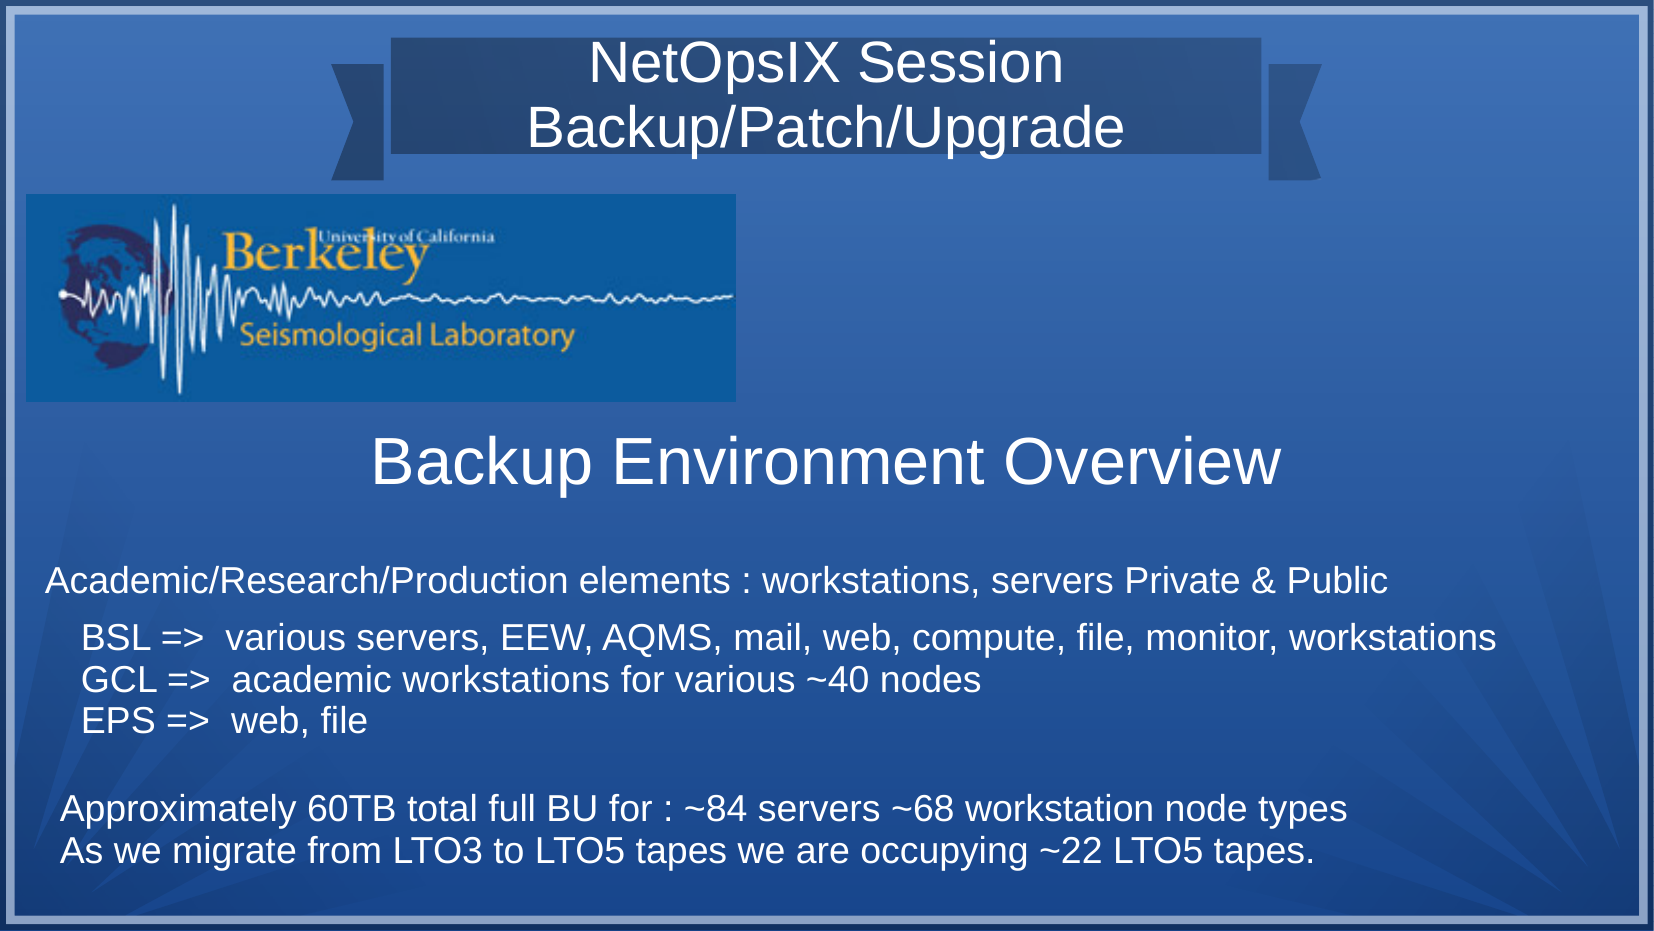

# NetOpsIX Session Backup/Patch/Upgrade
Backup Environment Overview
Academic/Research/Production elements : workstations, servers Private & Public
 BSL => various servers, EEW, AQMS, mail, web, compute, file, monitor, workstations
 GCL => academic workstations for various ~40 nodes
 EPS => web, file
Approximately 60TB total full BU for : ~84 servers ~68 workstation node types
As we migrate from LTO3 to LTO5 tapes we are occupying ~22 LTO5 tapes.